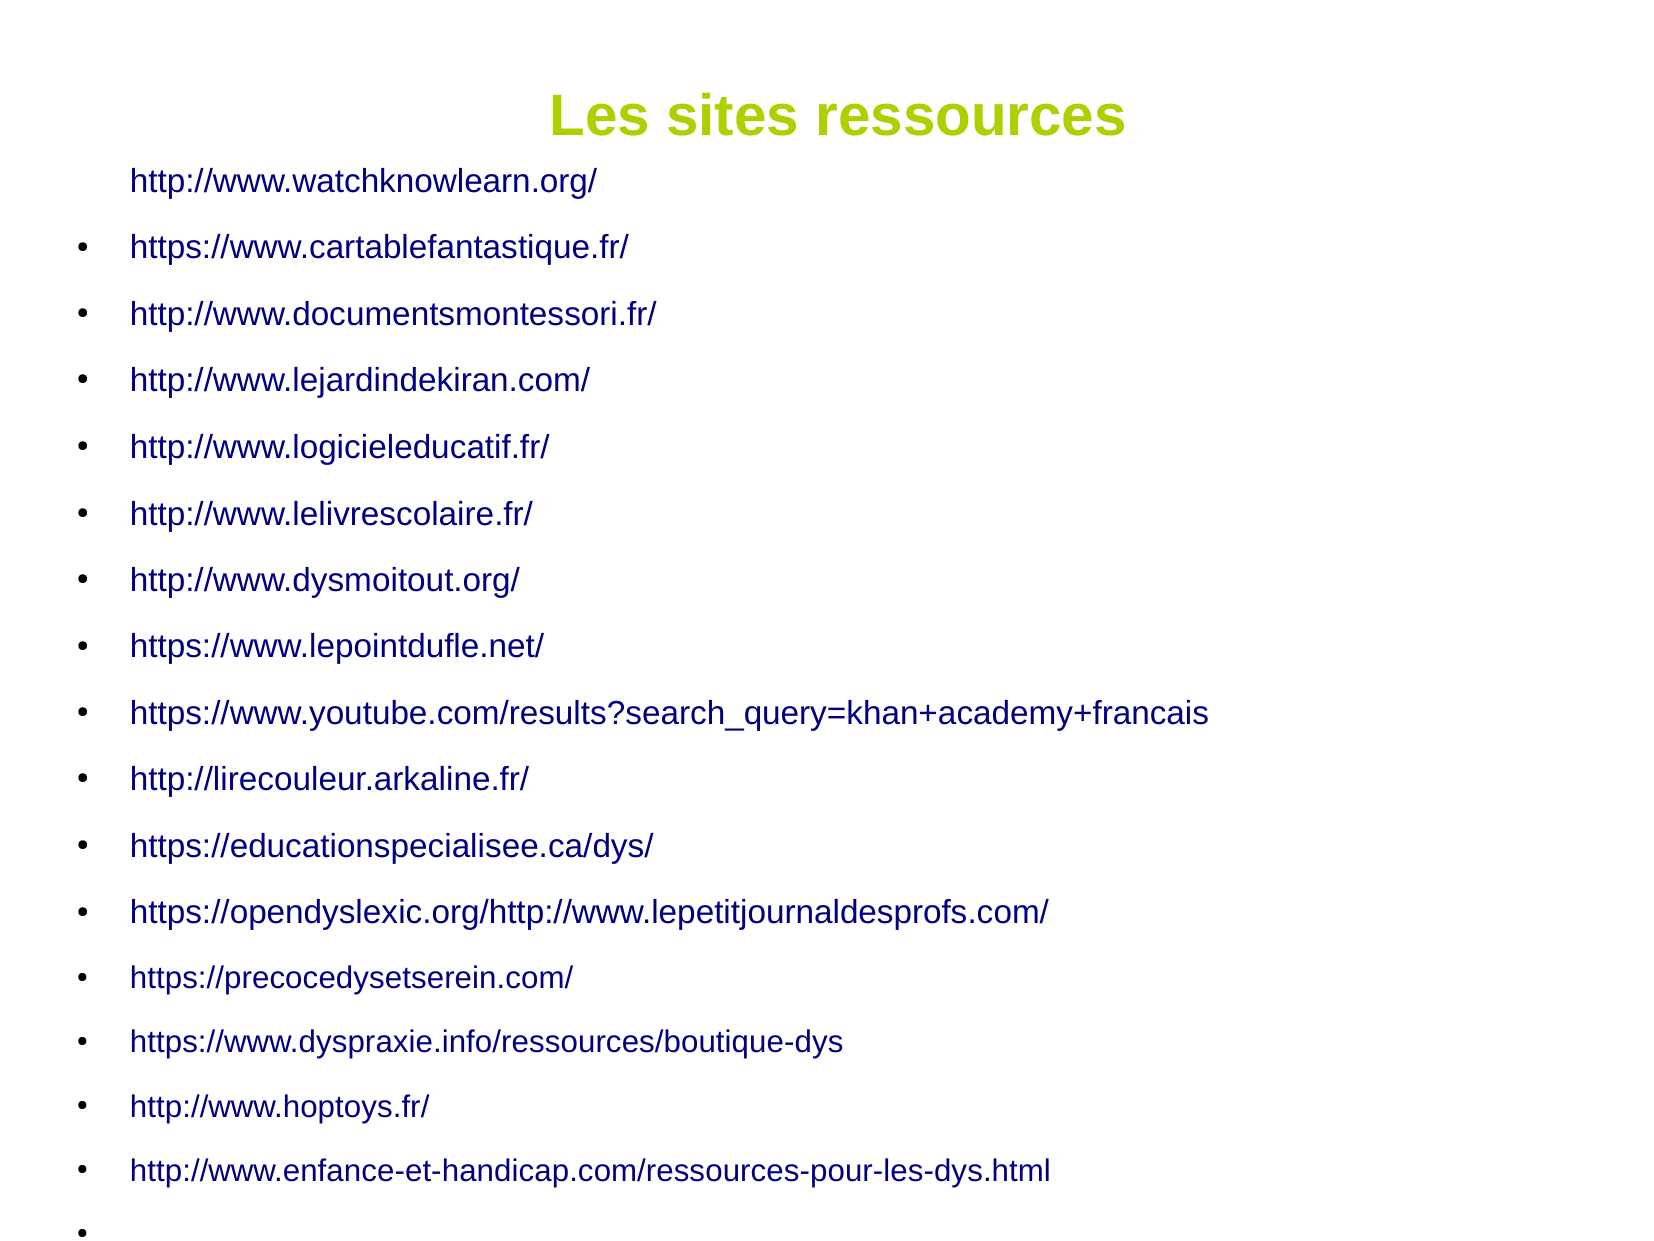

# Les sites ressources
http://www.watchknowlearn.org/
https://www.cartablefantastique.fr/
http://www.documentsmontessori.fr/
http://www.lejardindekiran.com/
http://www.logicieleducatif.fr/
http://www.lelivrescolaire.fr/
http://www.dysmoitout.org/
https://www.lepointdufle.net/
https://www.youtube.com/results?search_query=khan+academy+francais
http://lirecouleur.arkaline.fr/
https://educationspecialisee.ca/dys/
https://opendyslexic.org/http://www.lepetitjournaldesprofs.com/
https://precocedysetserein.com/
https://www.dyspraxie.info/ressources/boutique-dys
http://www.hoptoys.fr/
http://www.enfance-et-handicap.com/ressources-pour-les-dys.html